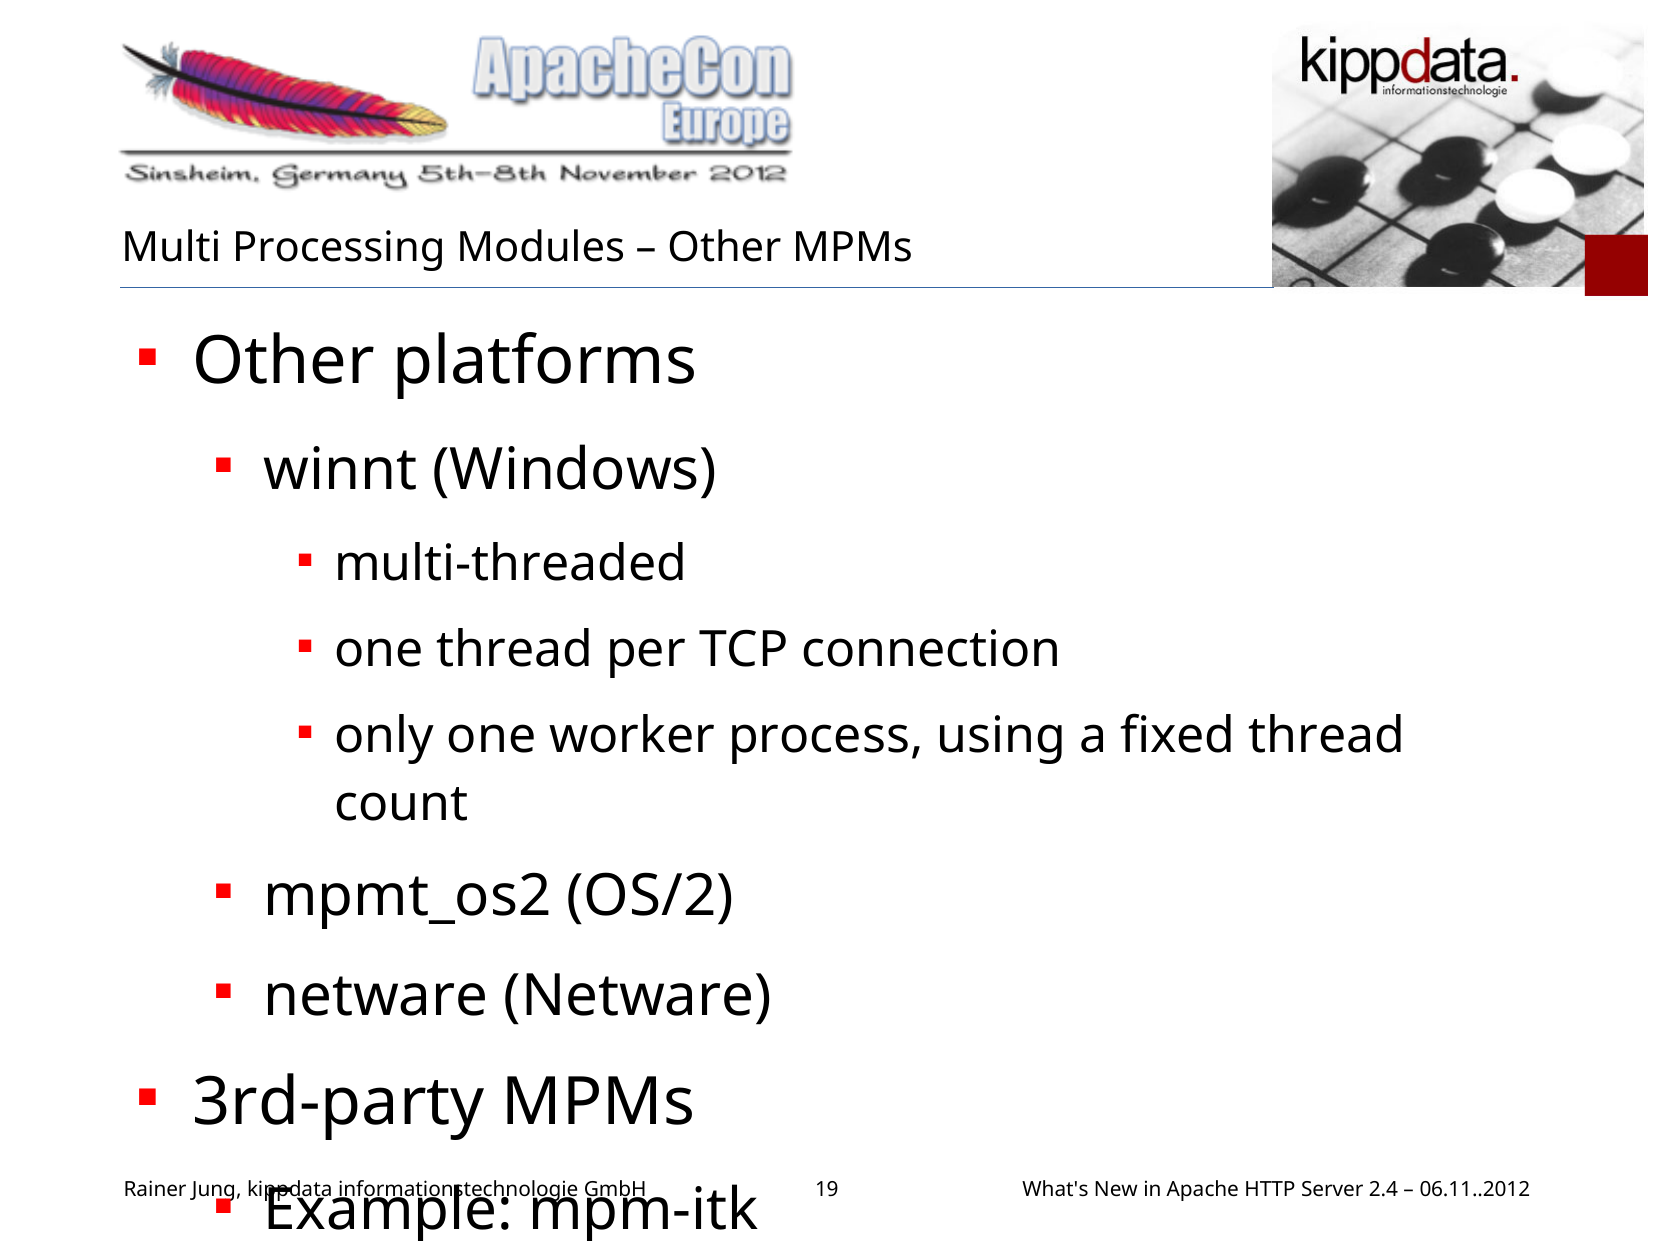

# Multi Processing Modules – Other MPMs
Other platforms
winnt (Windows)
multi-threaded
one thread per TCP connection
only one worker process, using a fixed thread count
mpmt_os2 (OS/2)
netware (Netware)
3rd-party MPMs
Example: mpm-itk